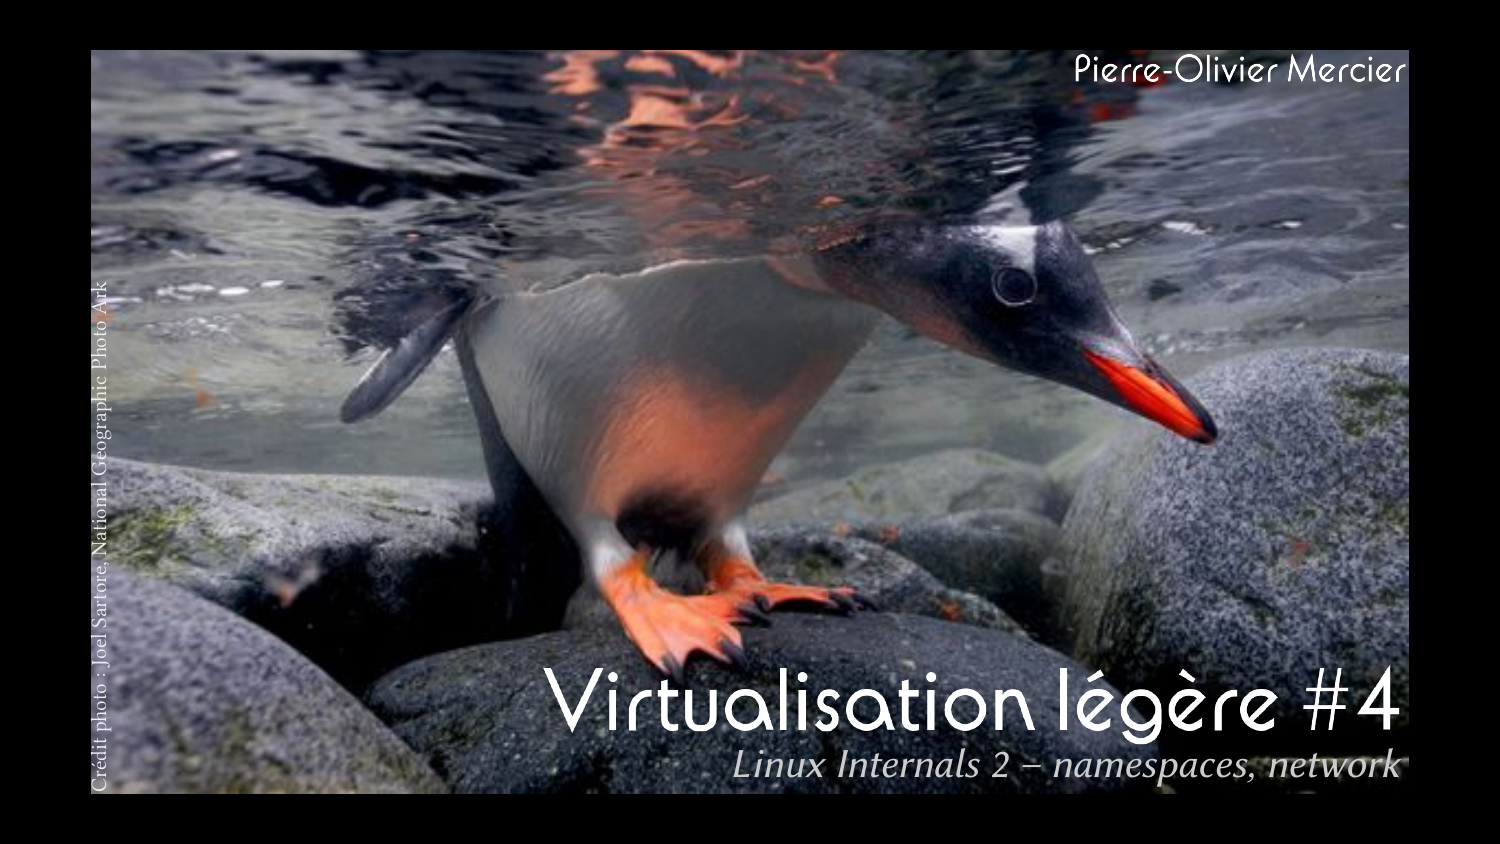

Crédit photo : Joel Sartore, National Geographic Photo Ark
Linux Internals 2 – namespaces, network